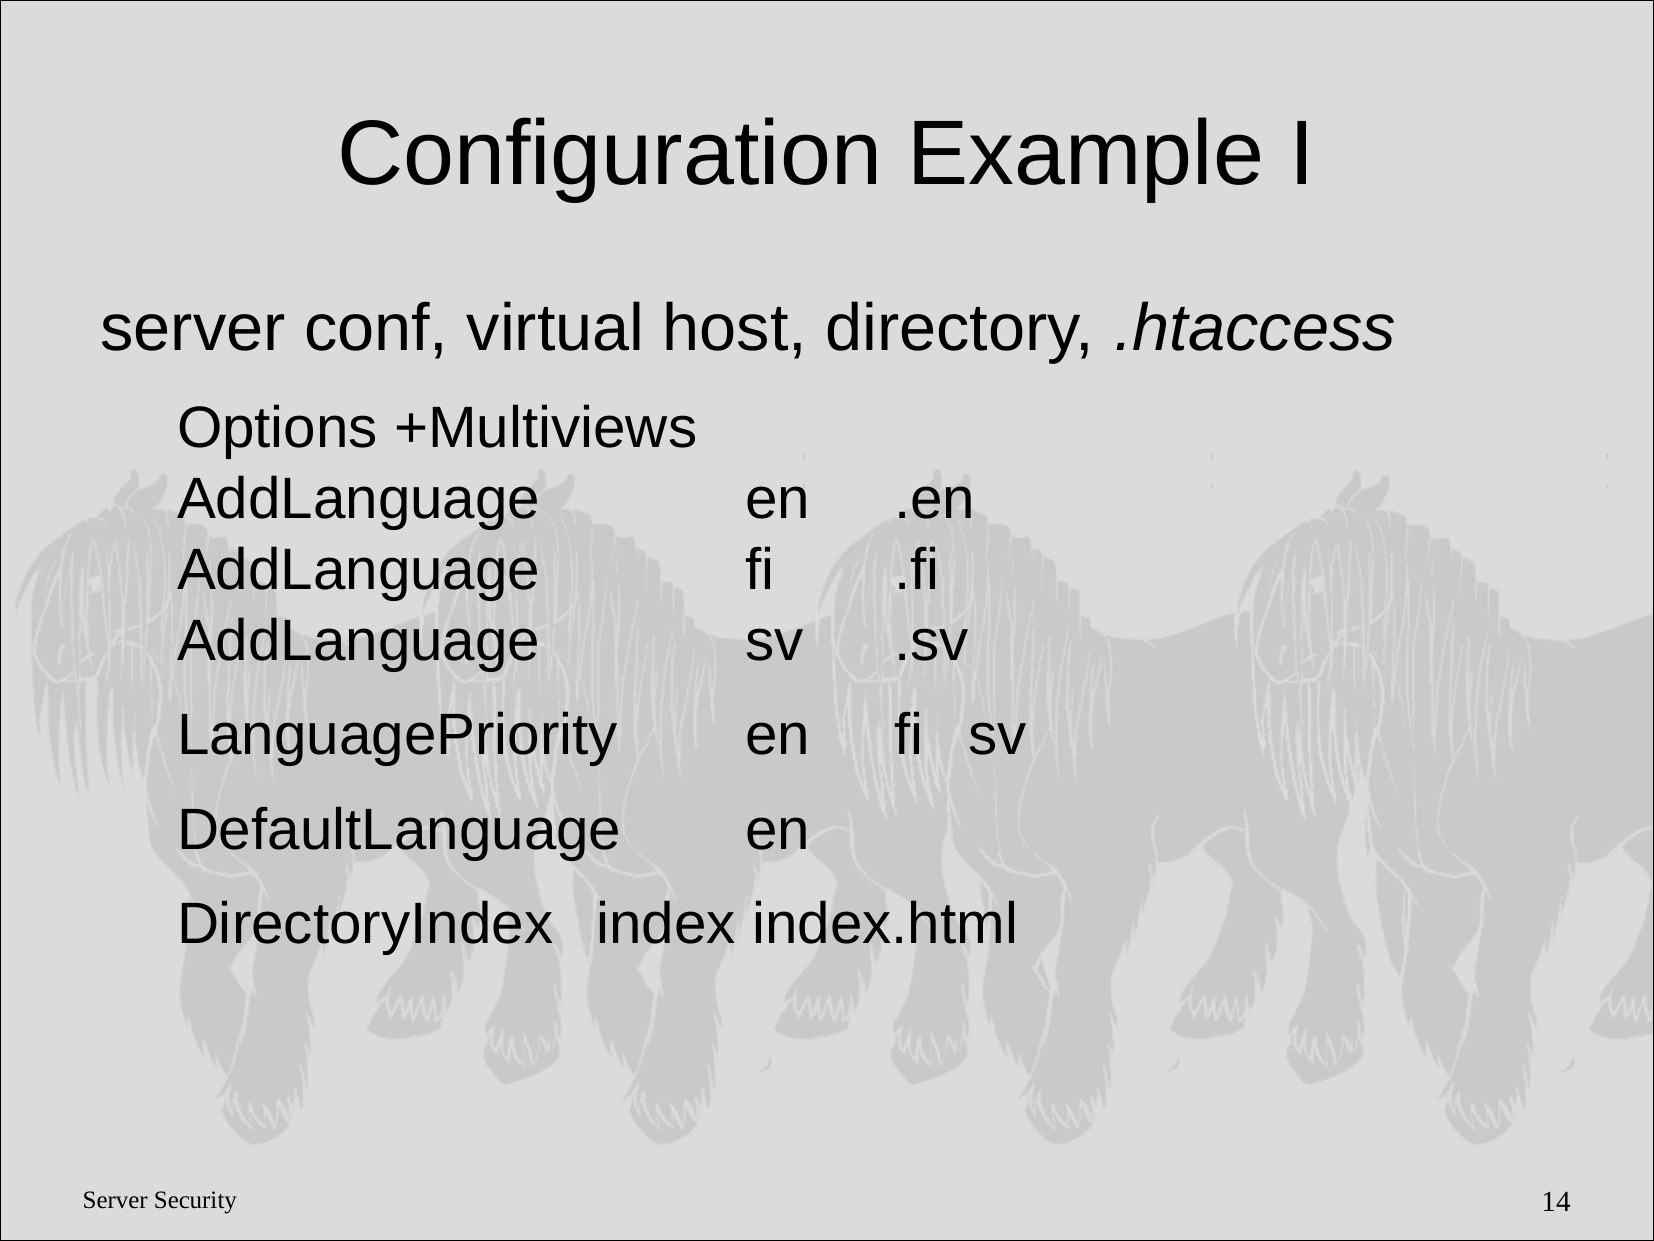

# Configuration Example I
server conf, virtual host, directory, .htaccess
Options +Multiviews
AddLanguage 			en 	.en
AddLanguage 			fi 	.fi
AddLanguage 			sv 	.sv
LanguagePriority 		en 	fi 	sv
DefaultLanguage 		en
DirectoryIndex	index index.html